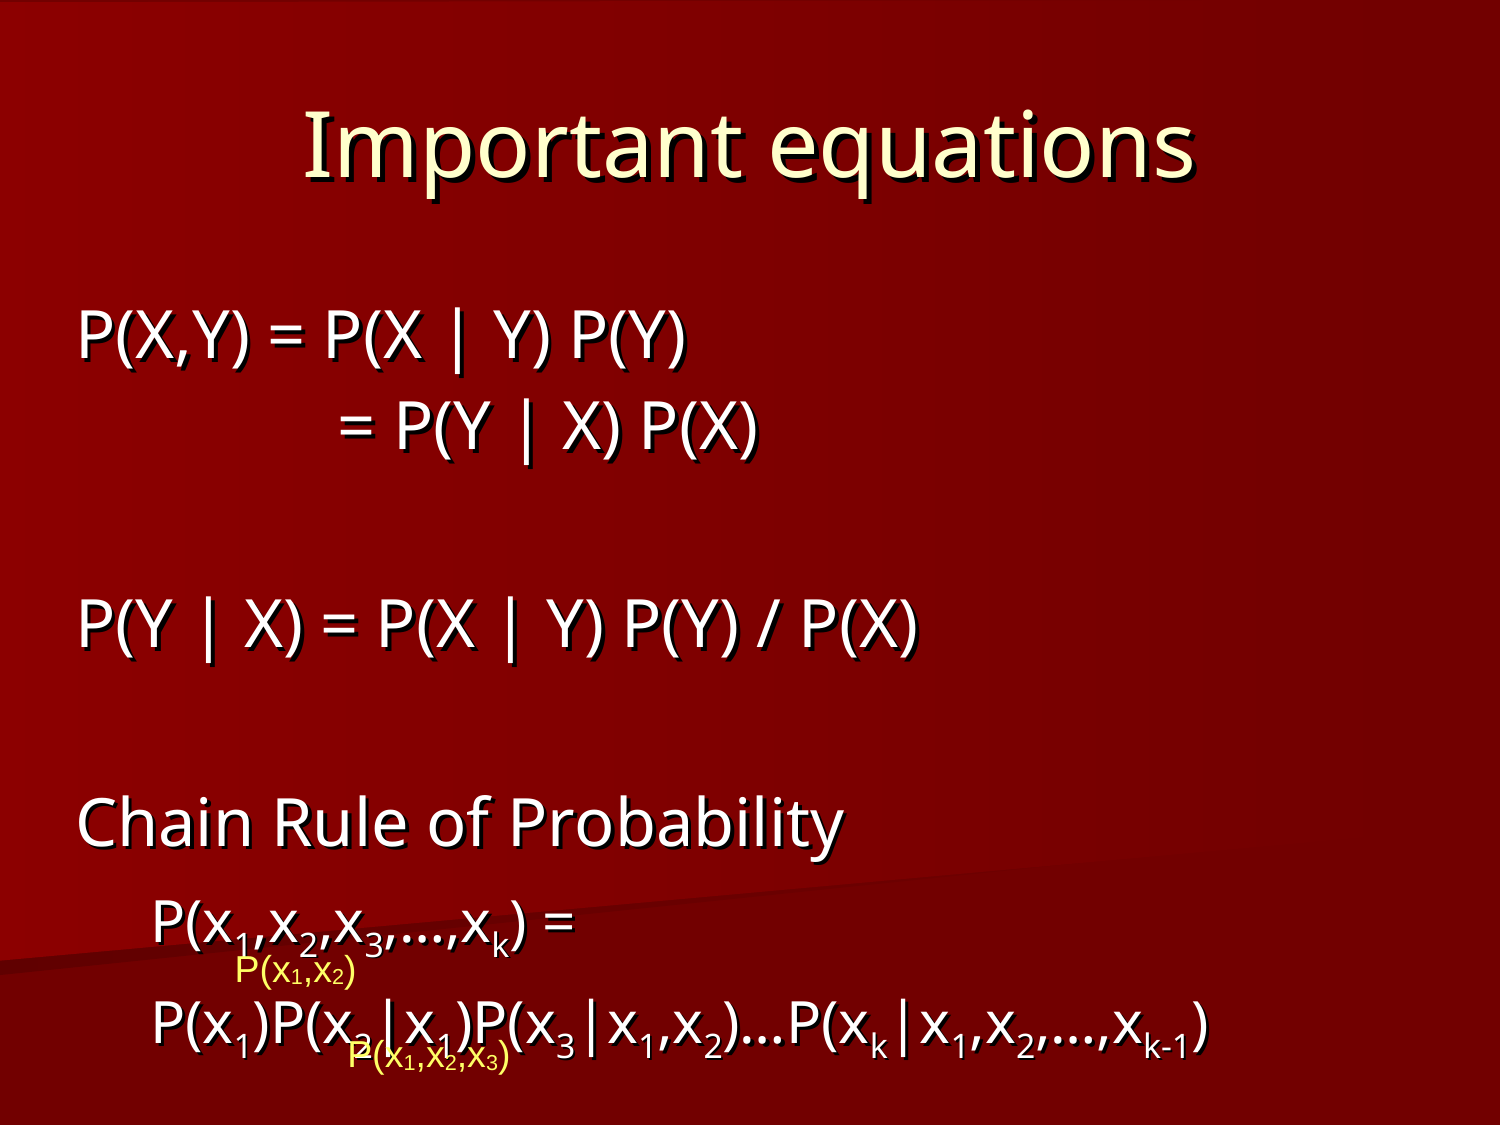

# Important equations
P(X,Y) = P(X | Y) P(Y)
 = P(Y | X) P(X)
P(Y | X) = P(X | Y) P(Y) / P(X)
Chain Rule of Probability
P(x1,x2,x3,…,xk) =
P(x1)P(x2|x1)P(x3|x1,x2)…P(xk|x1,x2,…,xk-1)
P(x1,x2)
 P(x1,x2,x3)